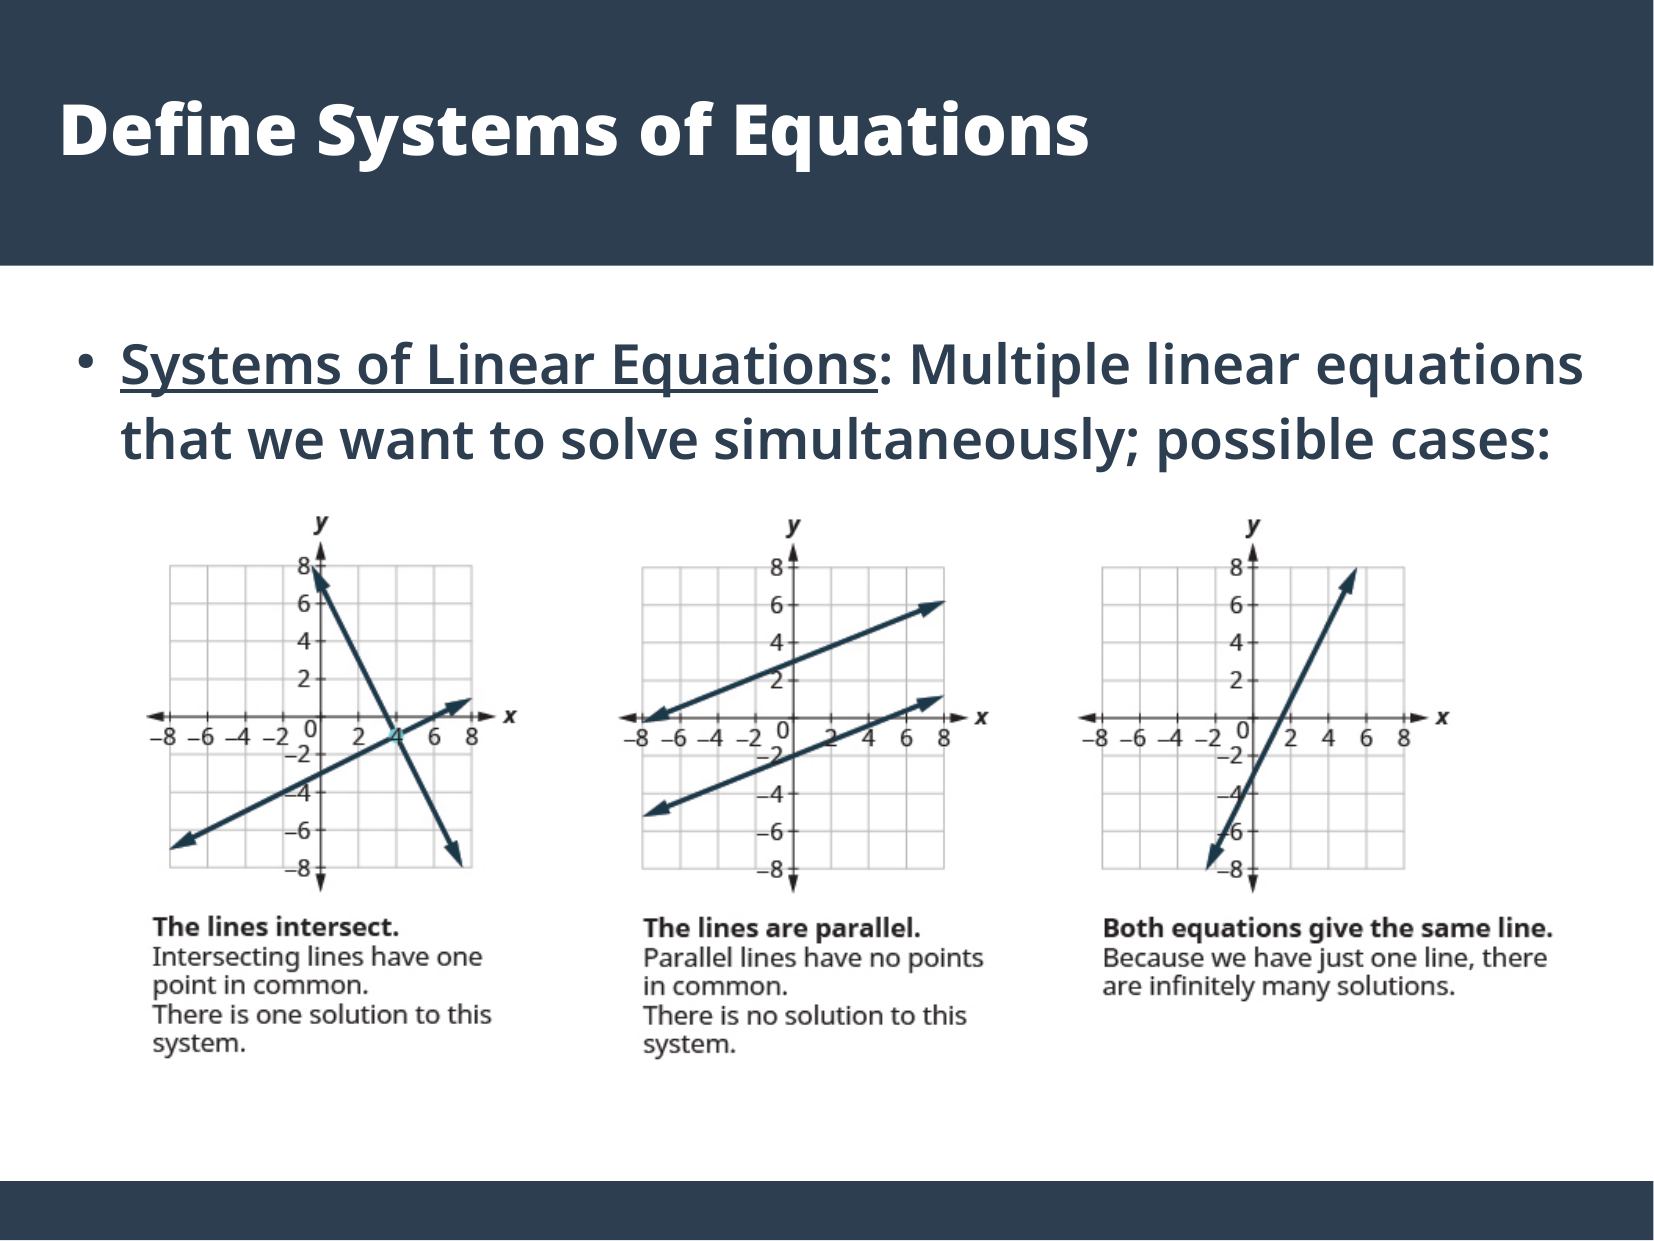

# Define Systems of Equations
Systems of Linear Equations: Multiple linear equations that we want to solve simultaneously; possible cases: